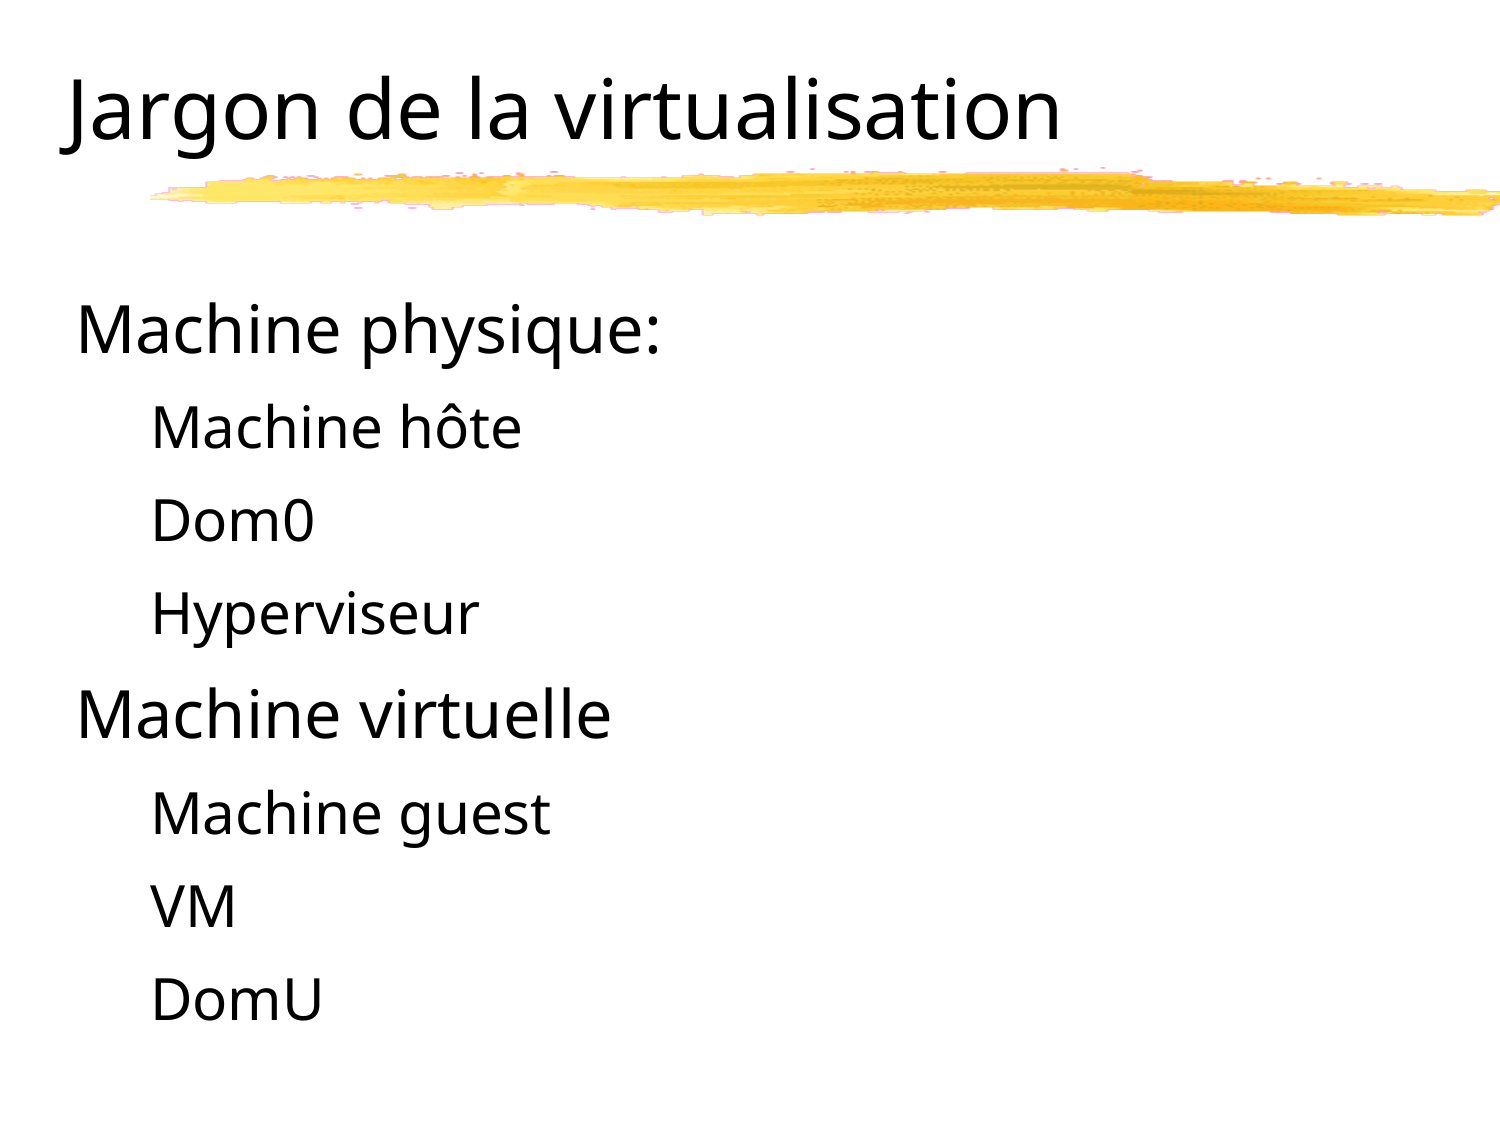

# Jargon de la virtualisation
Machine physique:
Machine hôte
Dom0
Hyperviseur
Machine virtuelle
Machine guest
VM
DomU